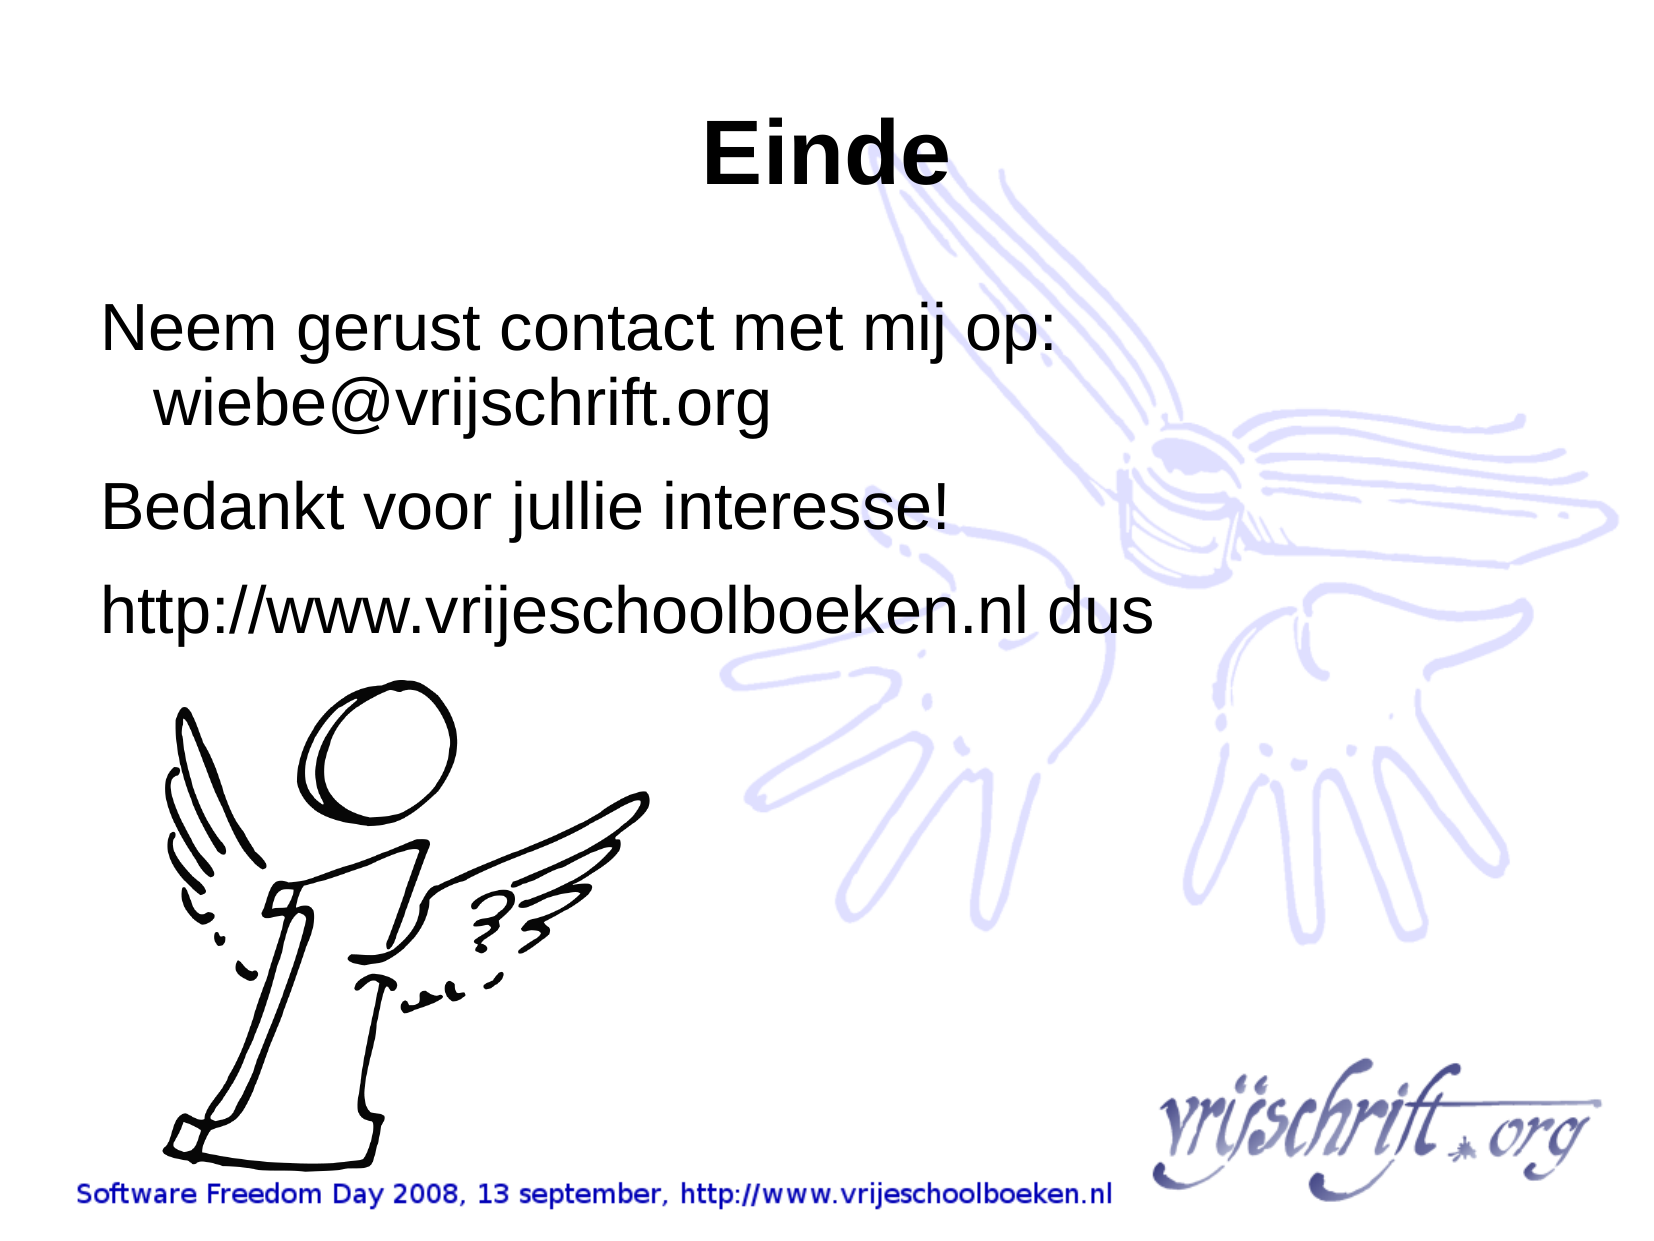

# Einde
Neem gerust contact met mij op: wiebe@vrijschrift.org
Bedankt voor jullie interesse!
http://www.vrijeschoolboeken.nl dus